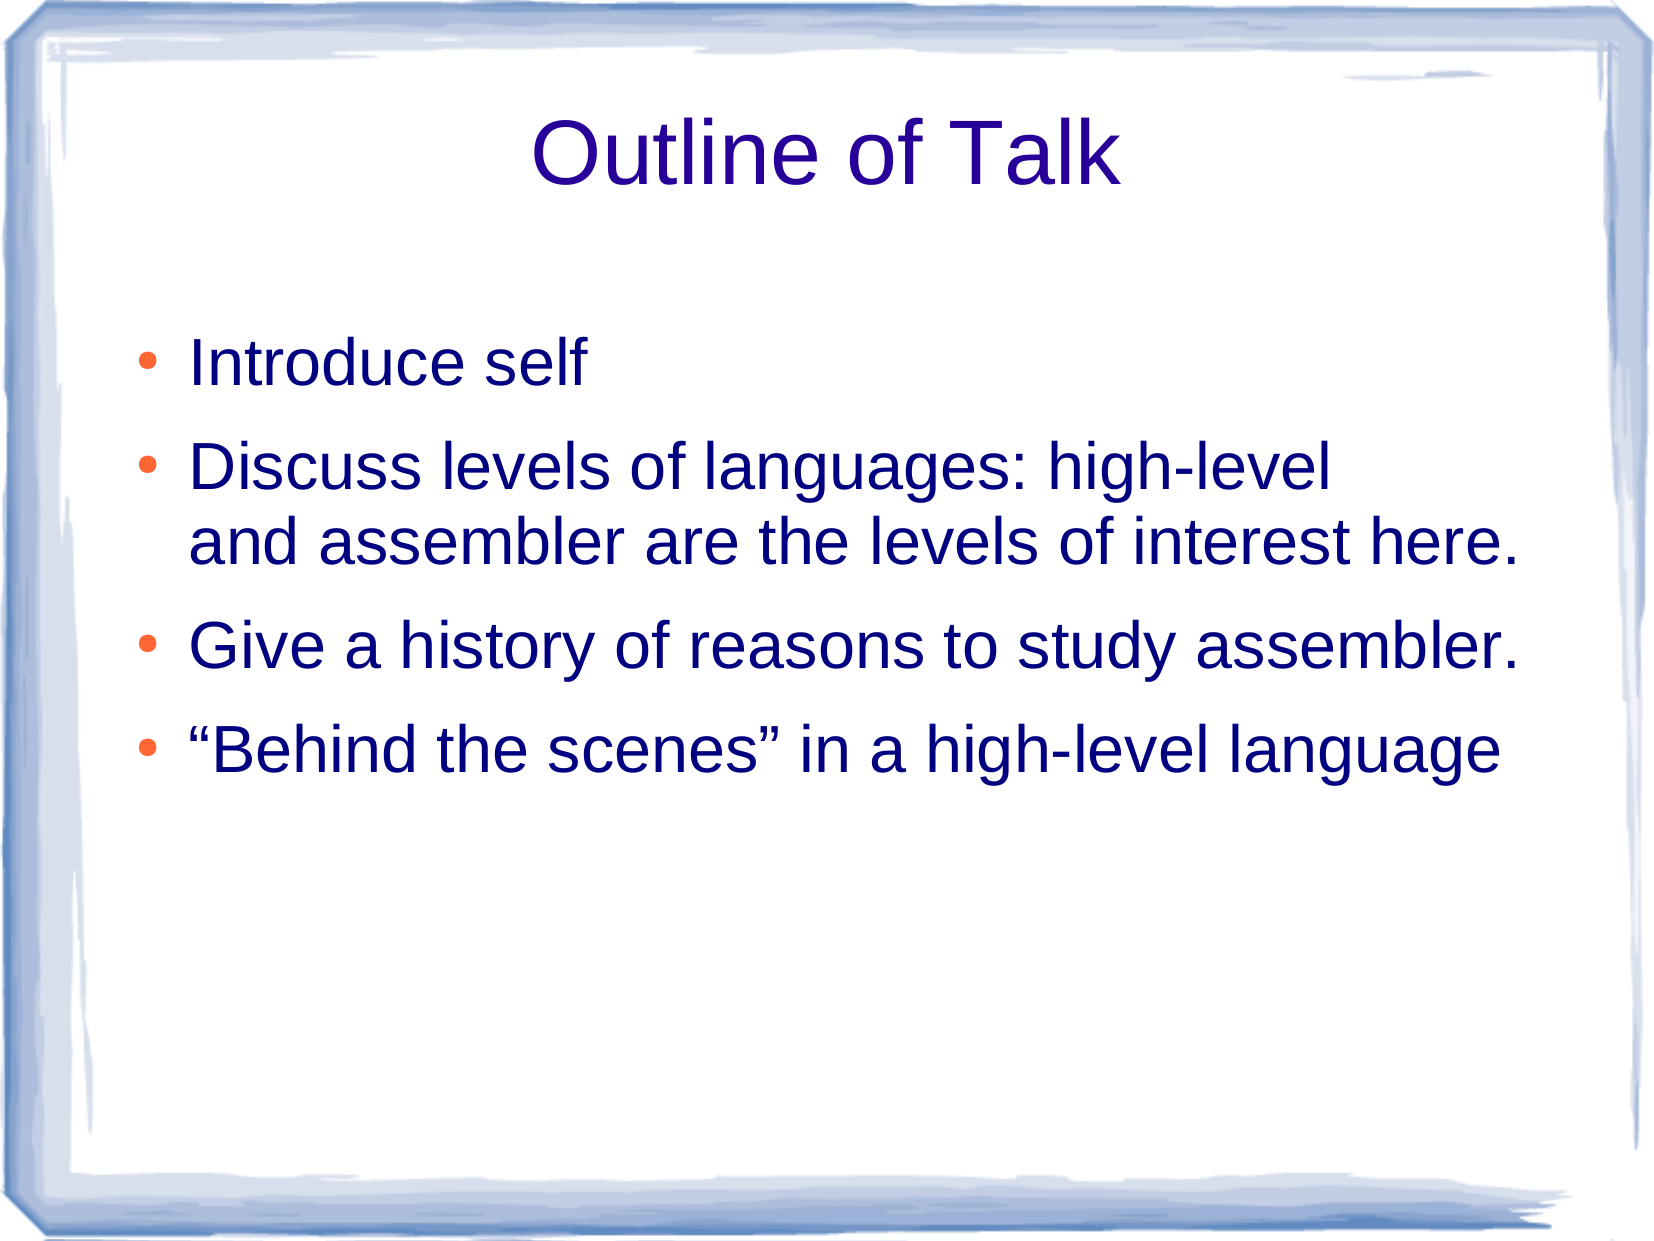

# Outline of Talk
Introduce self
Discuss levels of languages: high-level
and assembler are the levels of interest here.
Give a history of reasons to study assembler.
“Behind the scenes” in a high-level language